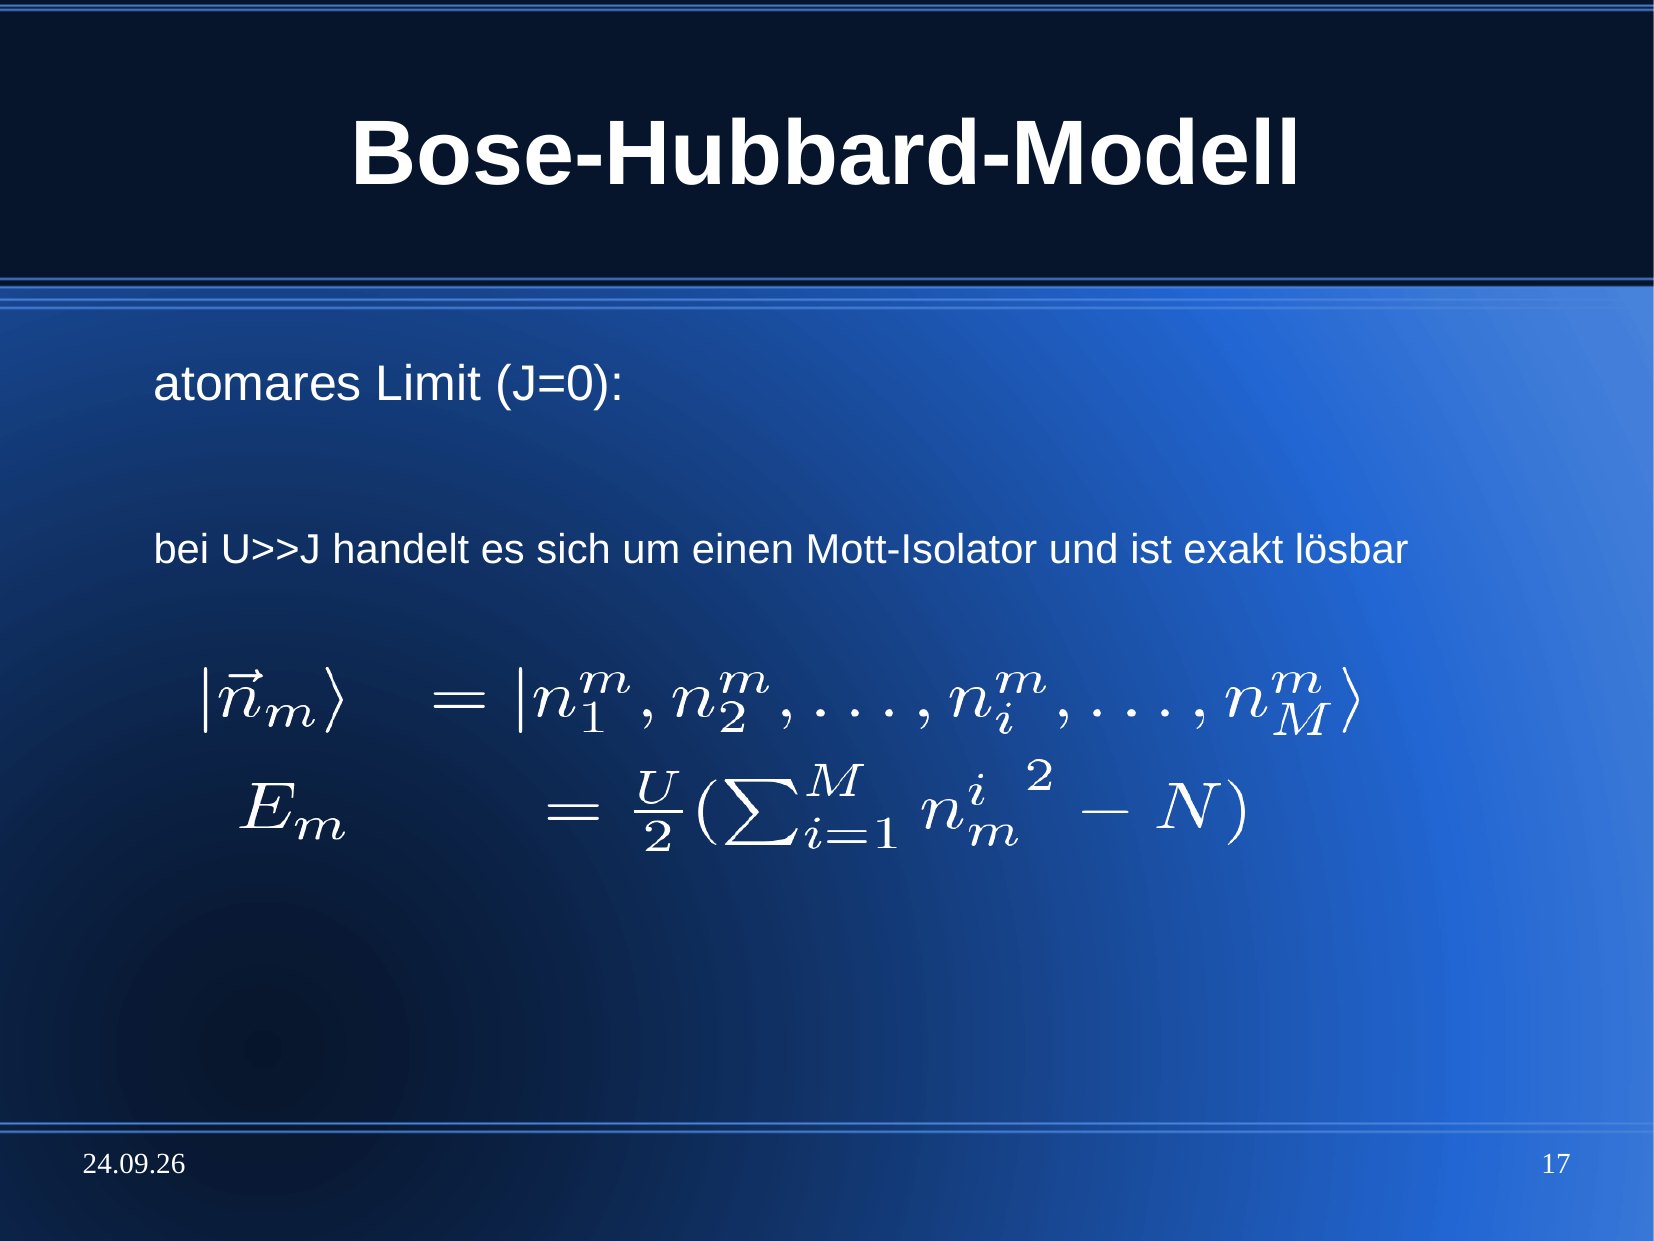

# Bose-Hubbard-Modell
atomares Limit (J=0):
bei U>>J handelt es sich um einen Mott-Isolator und ist exakt lösbar
17